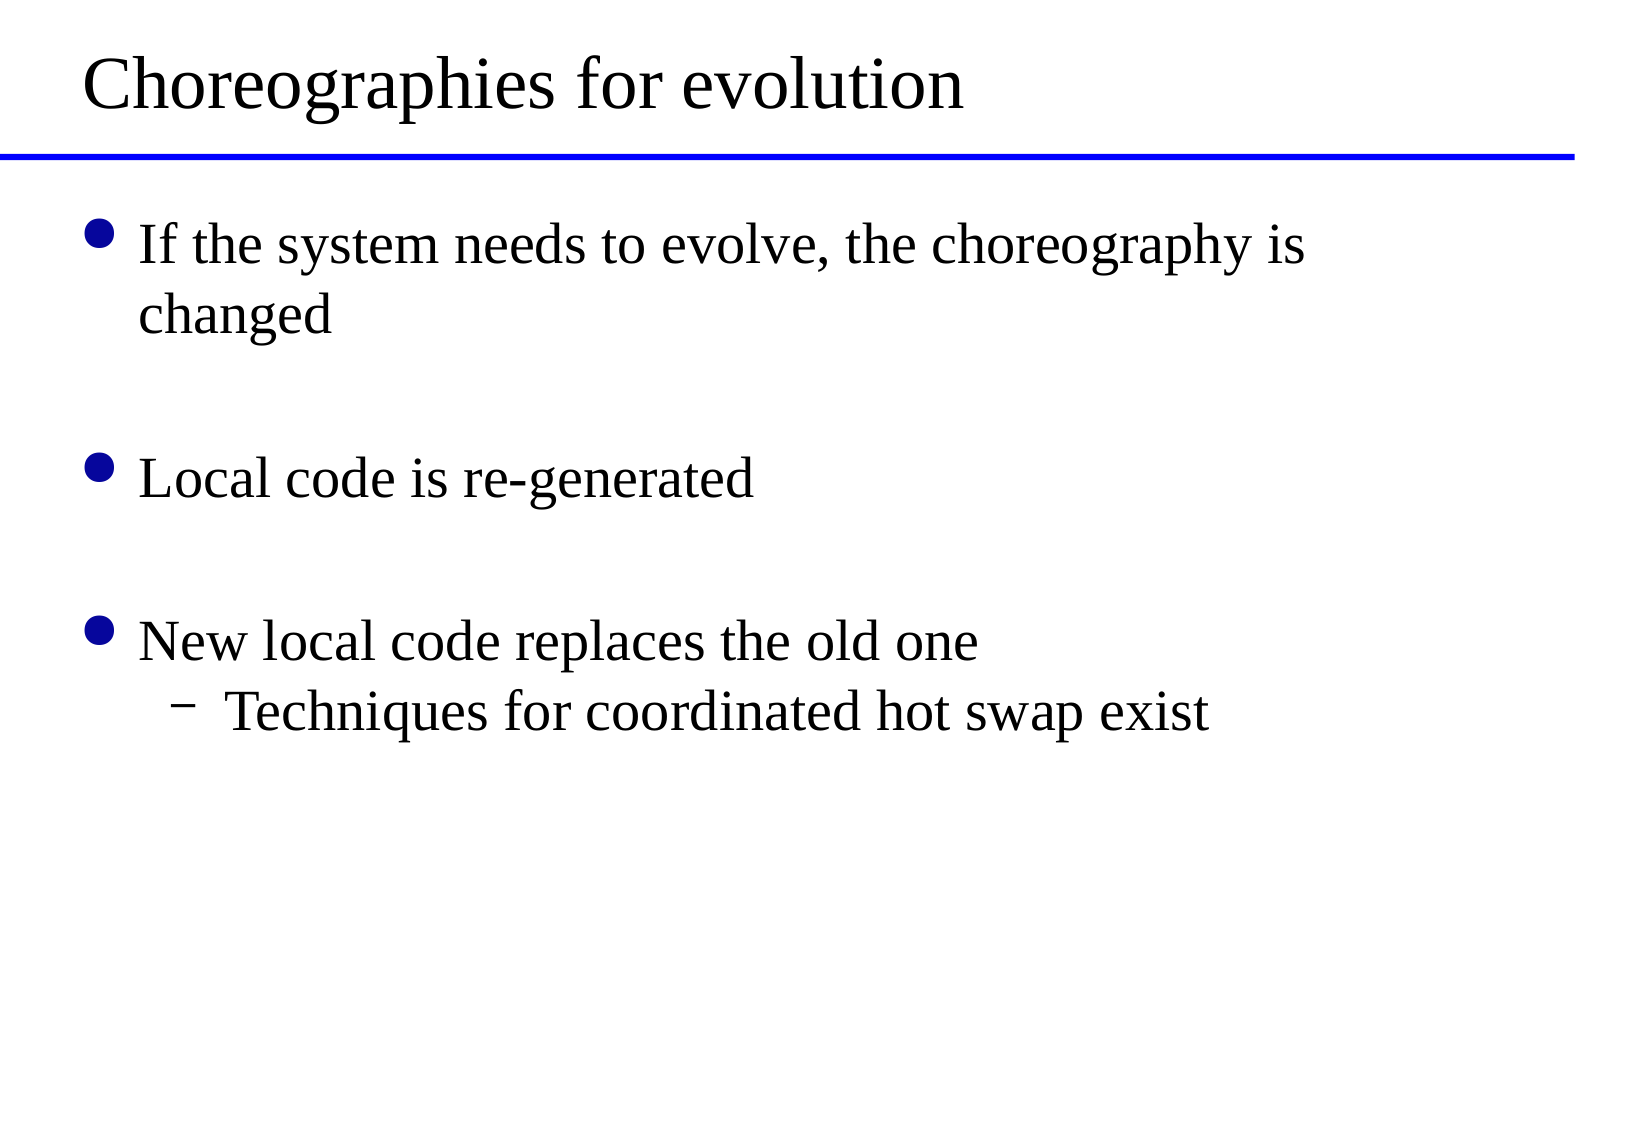

# Choreographies for evolution
If the system needs to evolve, the choreography is changed
Local code is re-generated
New local code replaces the old one
Techniques for coordinated hot swap exist